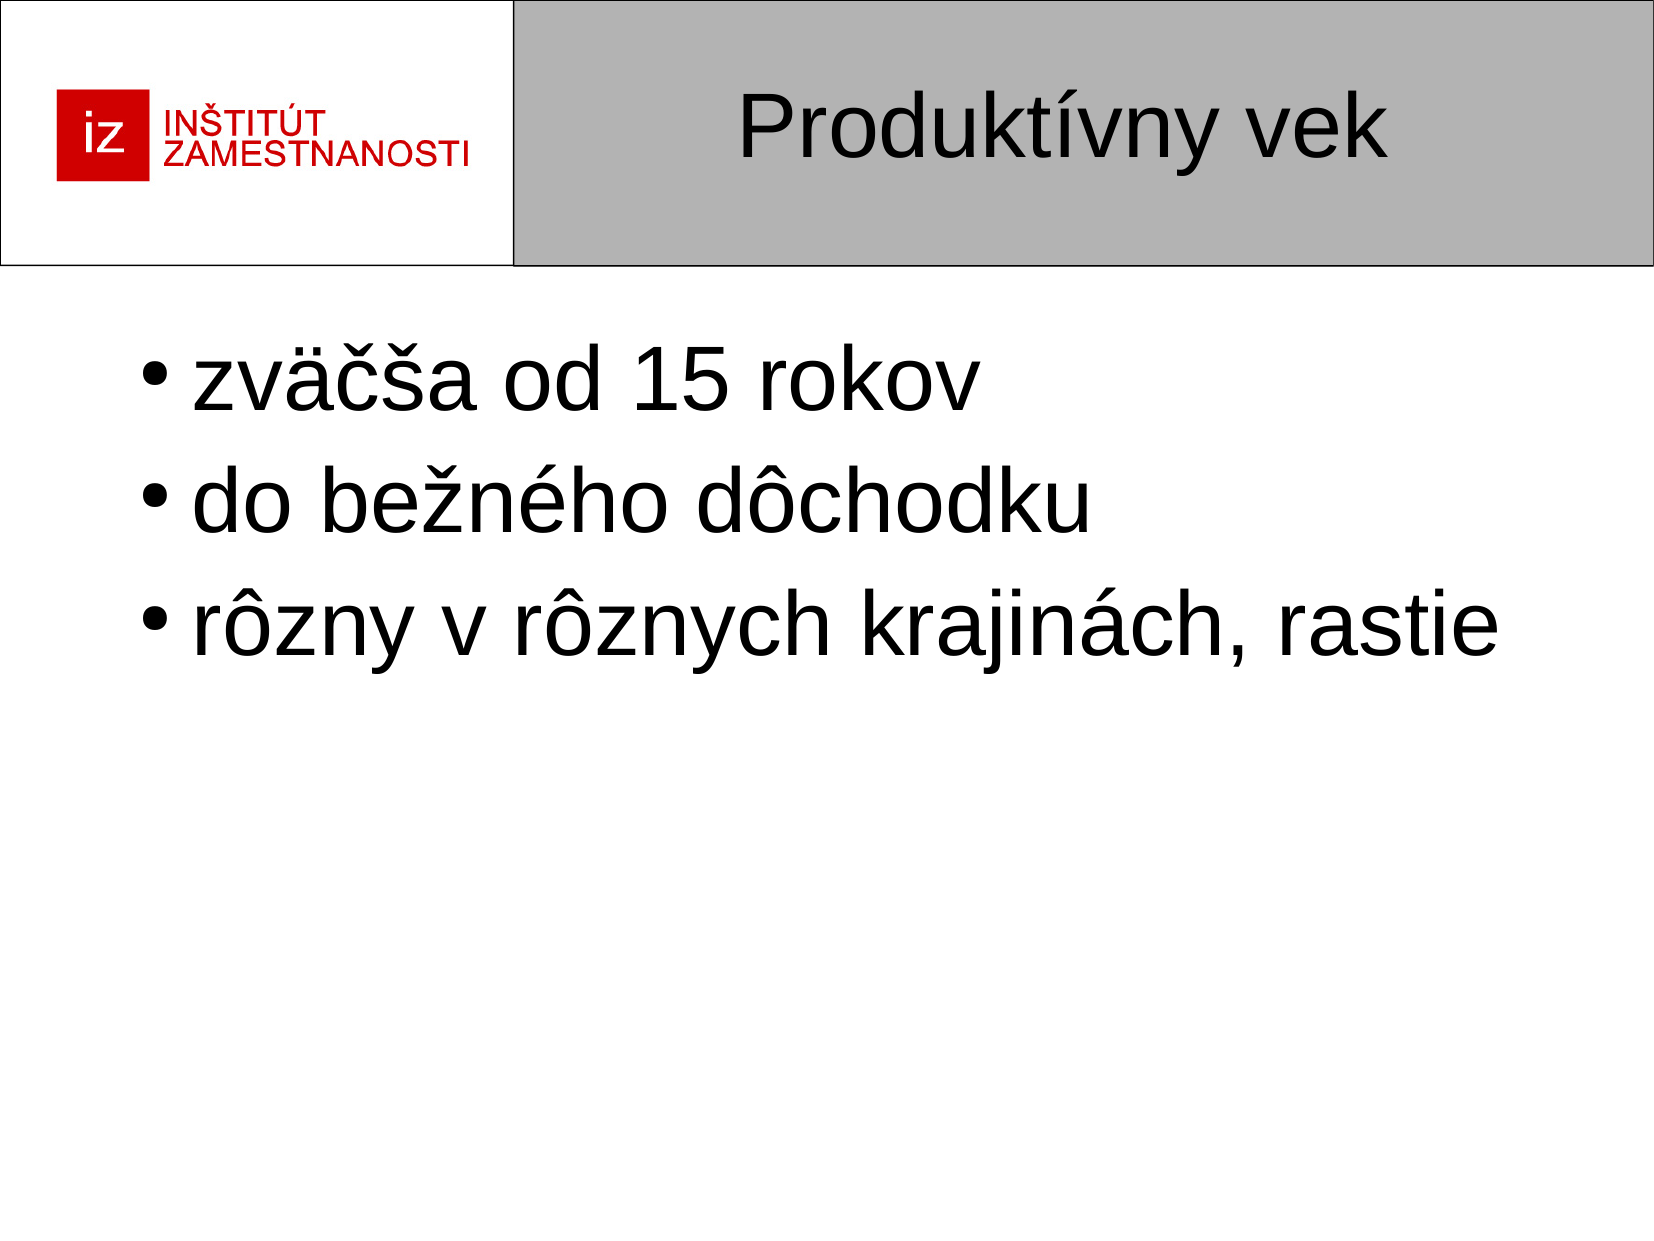

# Produktívny vek
zväčša od 15 rokov
do bežného dôchodku
rôzny v rôznych krajinách, rastie